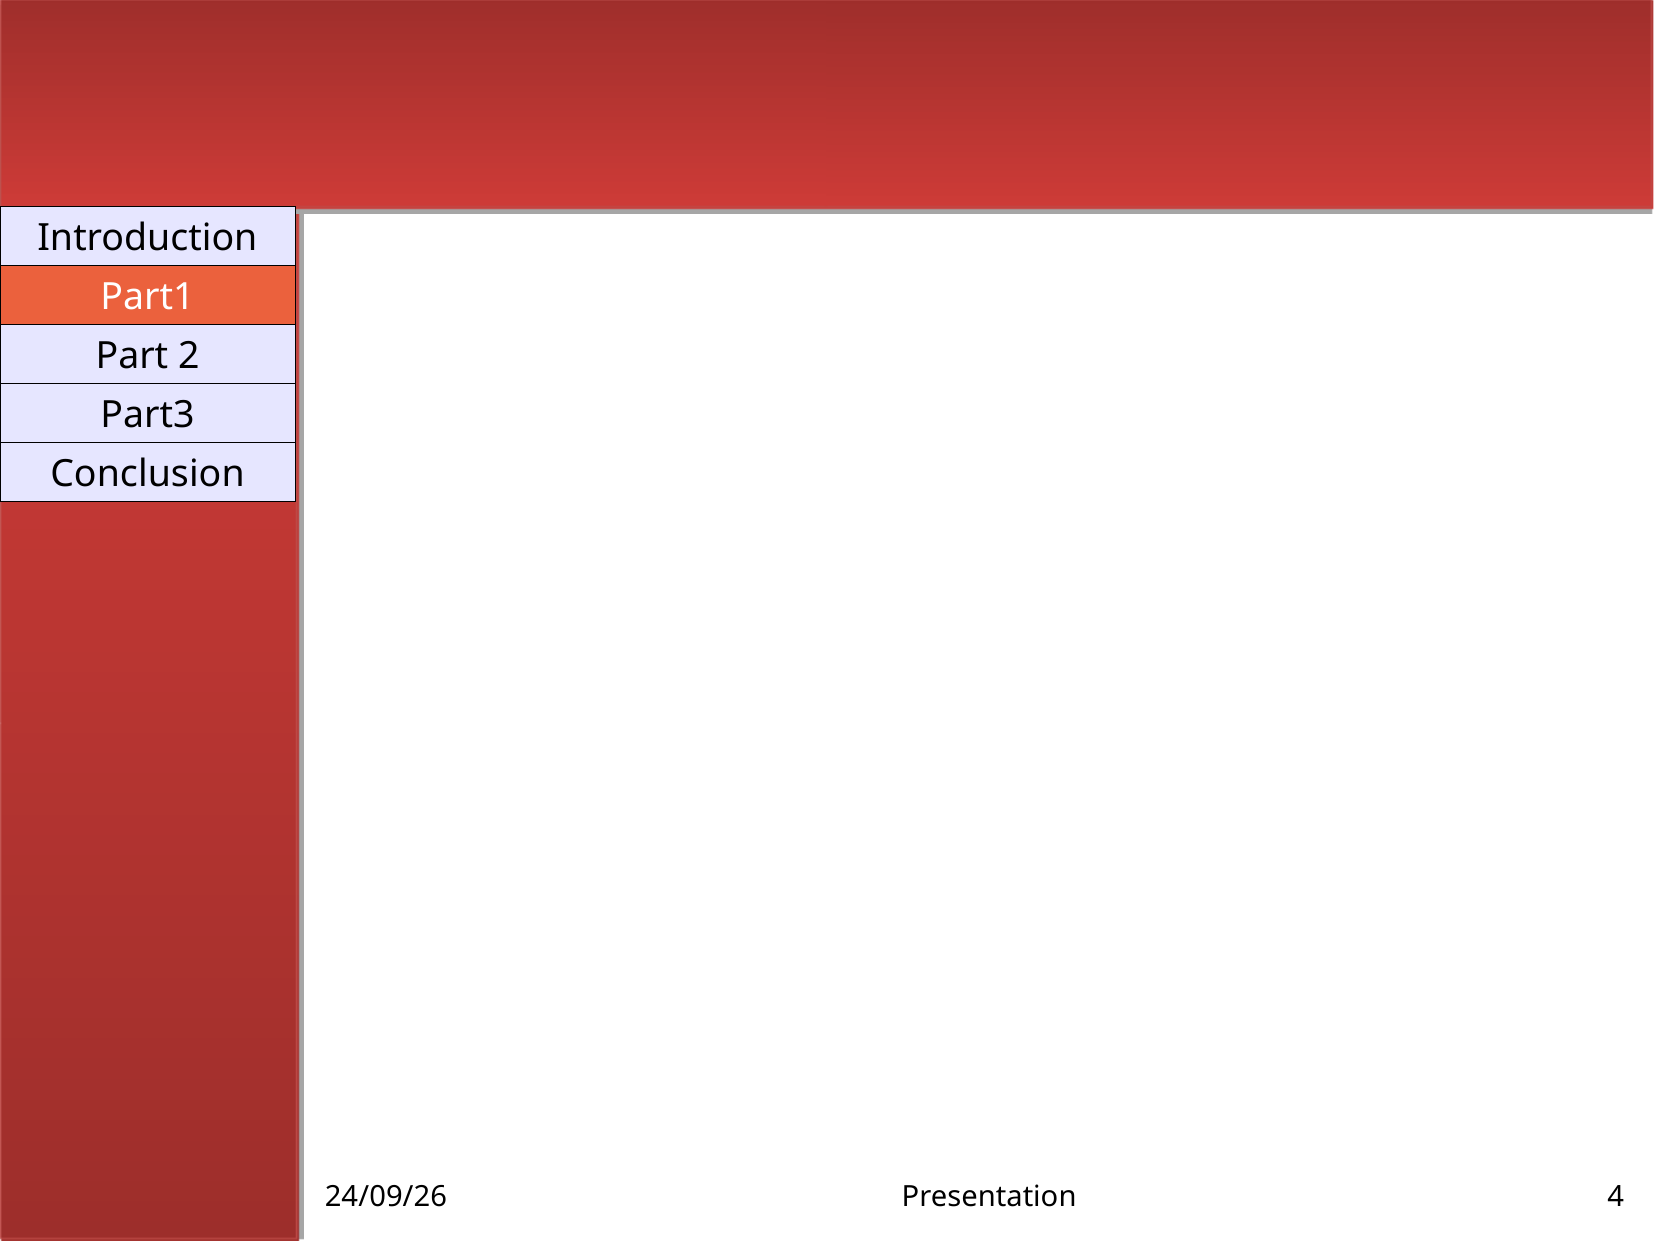

#
Introduction
Part1
Part 2
Part3
Conclusion
Presentation
4